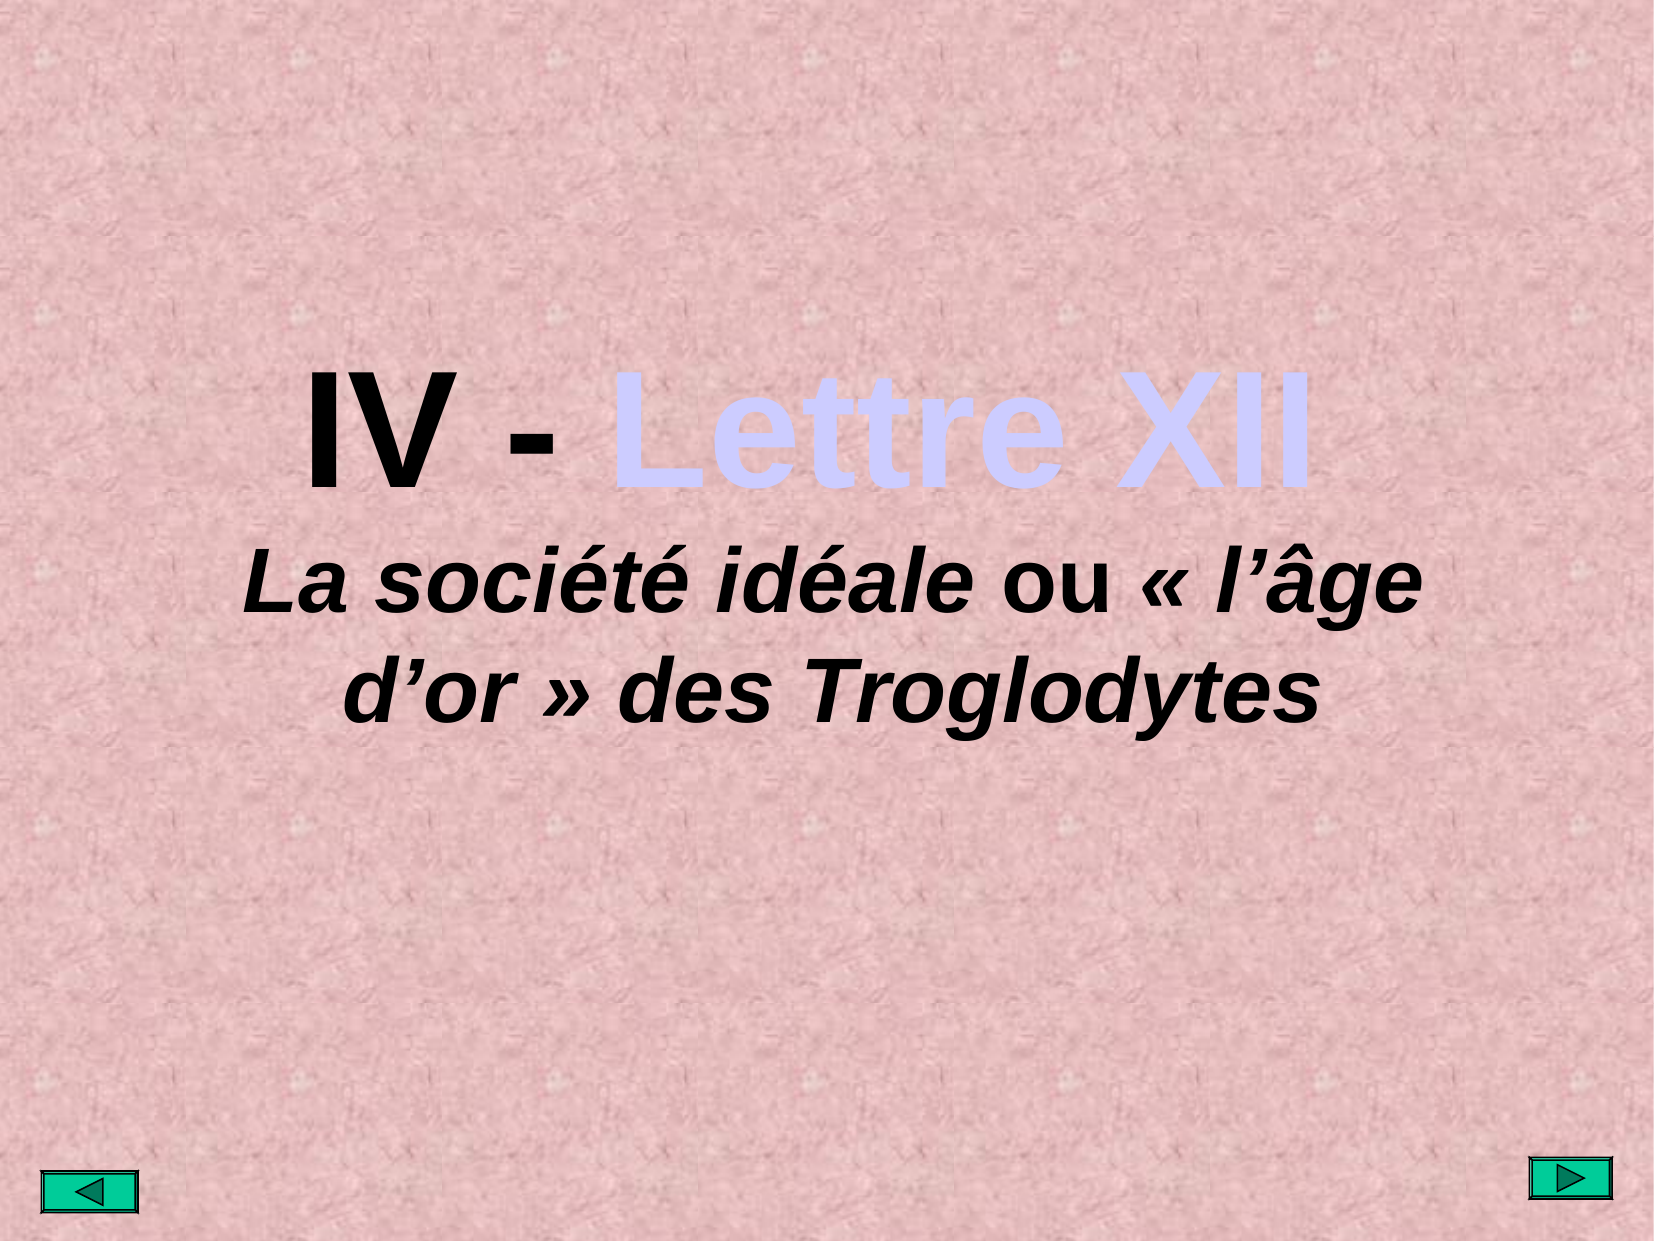

# IV - Lettre XII La société idéale ou « l’âge d’or » des Troglodytes